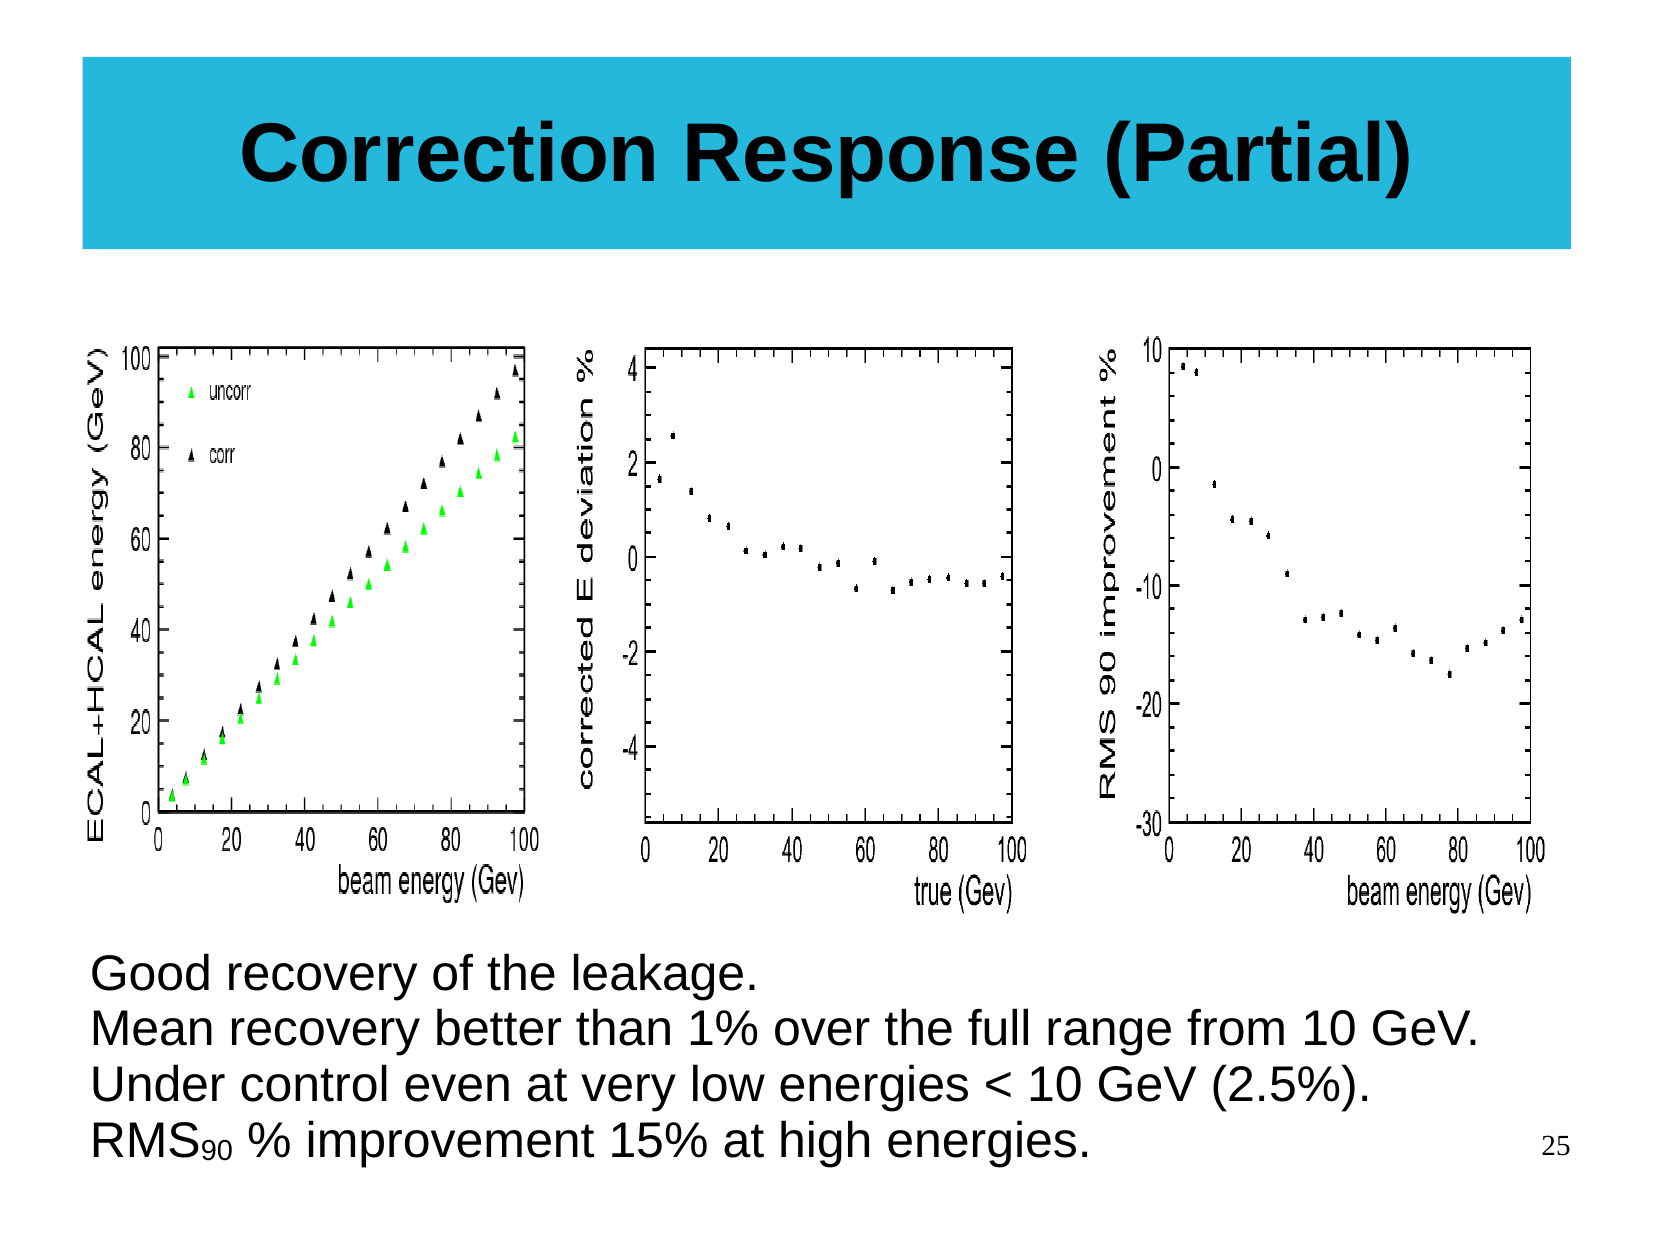

# Correction Response (Partial)
Good recovery of the leakage.
Mean recovery better than 1% over the full range from 10 GeV. Under control even at very low energies < 10 GeV (2.5%).
RMS90 % improvement 15% at high energies.
25